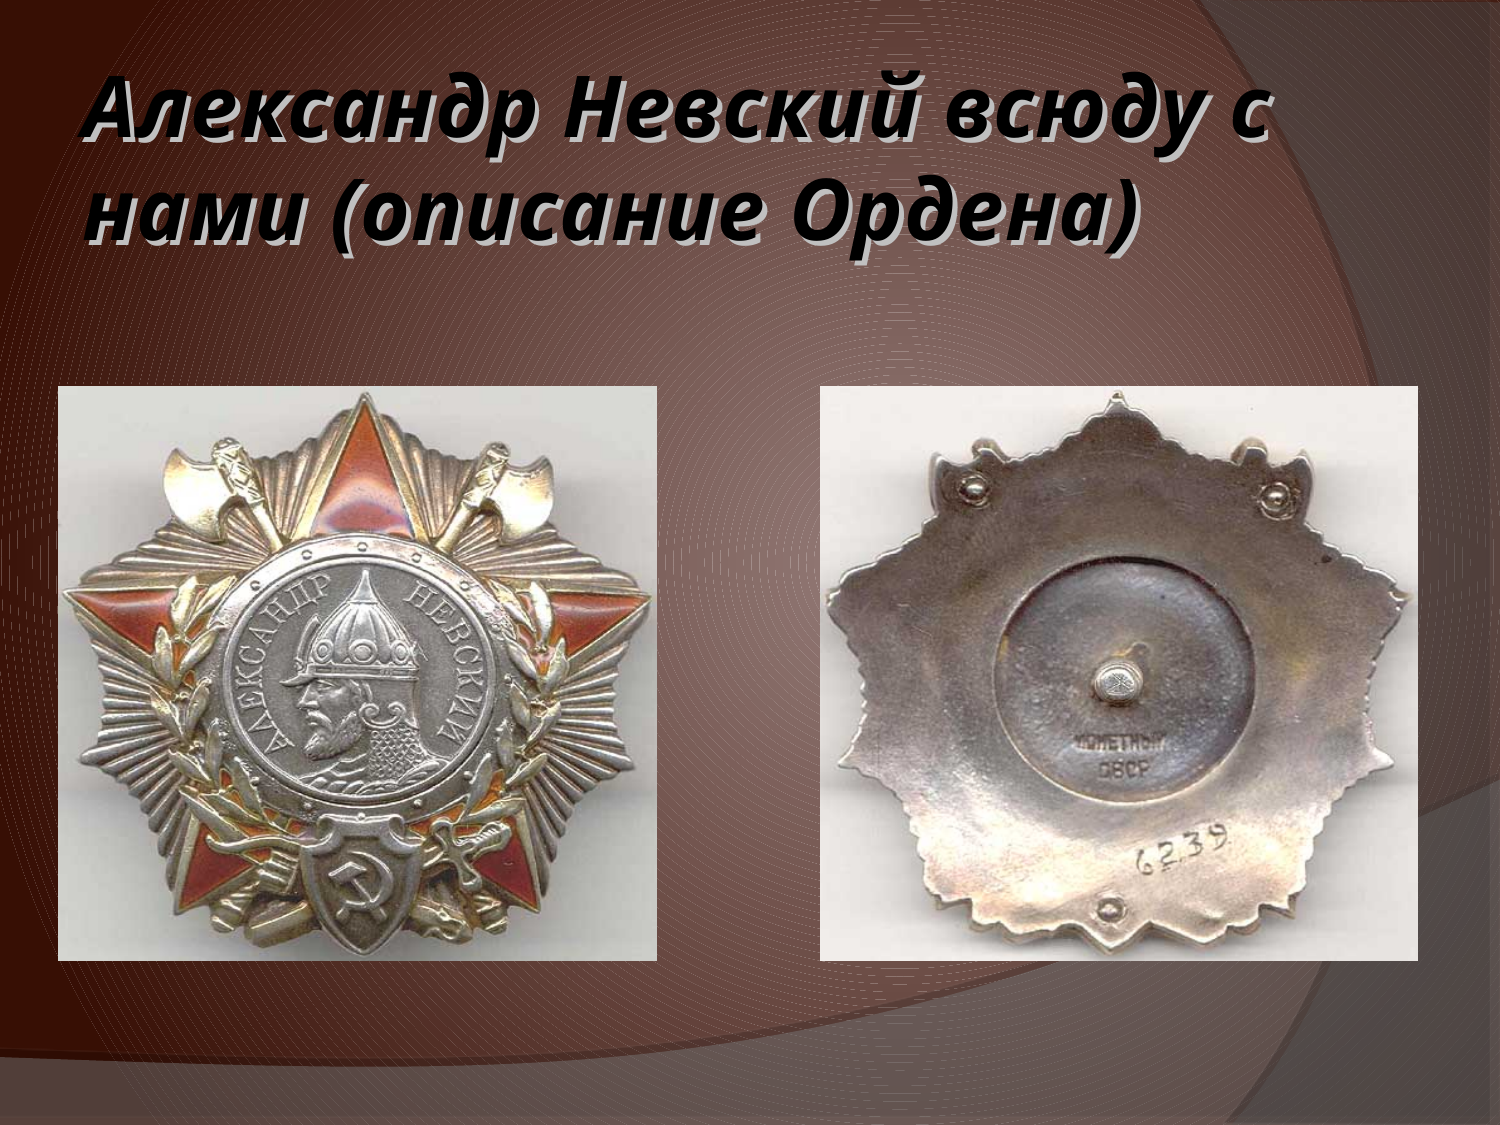

# Александр Невский всюду с нами (описание Ордена)